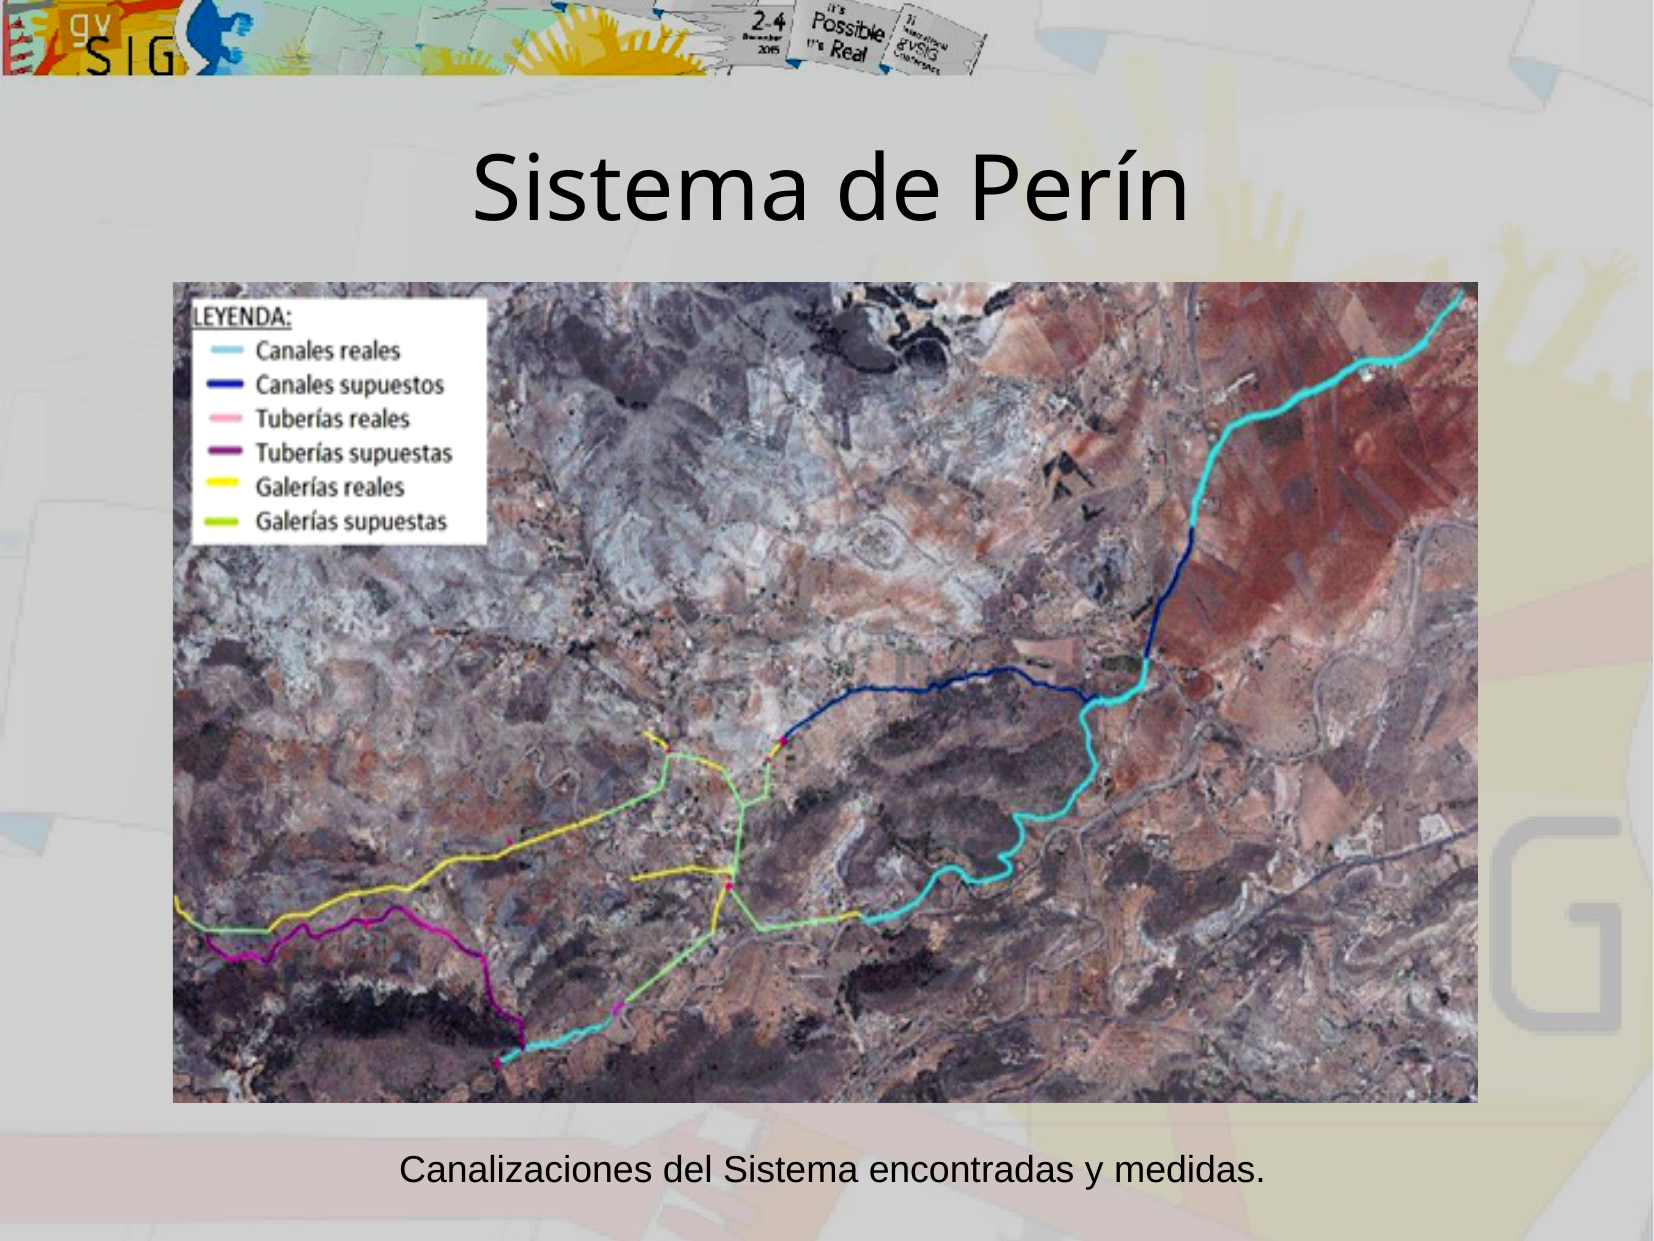

Canalizaciones del Sistema encontradas y medidas.
# Sistema de Perín